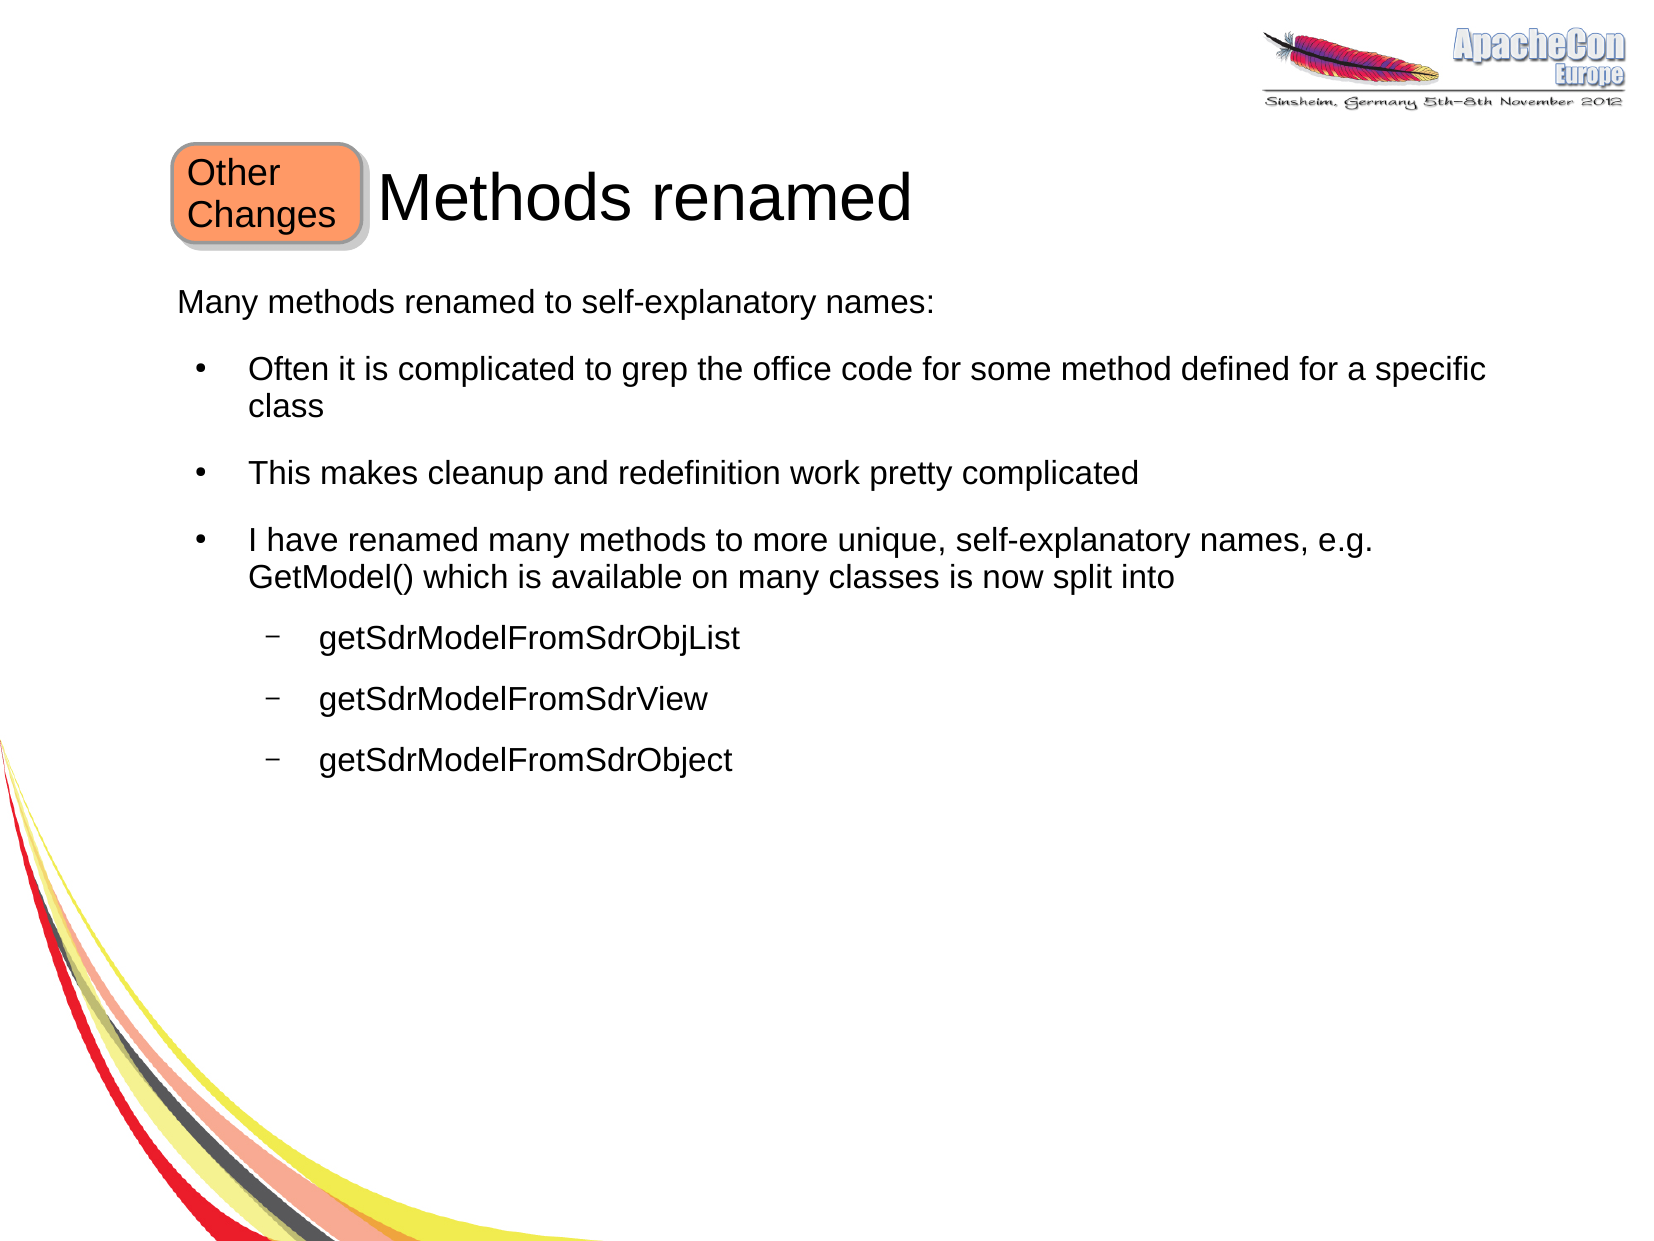

Other
Changes
Methods renamed
# Many methods renamed to self-explanatory names:
Often it is complicated to grep the office code for some method defined for a specific class
This makes cleanup and redefinition work pretty complicated
I have renamed many methods to more unique, self-explanatory names, e.g. GetModel() which is available on many classes is now split into
getSdrModelFromSdrObjList
getSdrModelFromSdrView
getSdrModelFromSdrObject